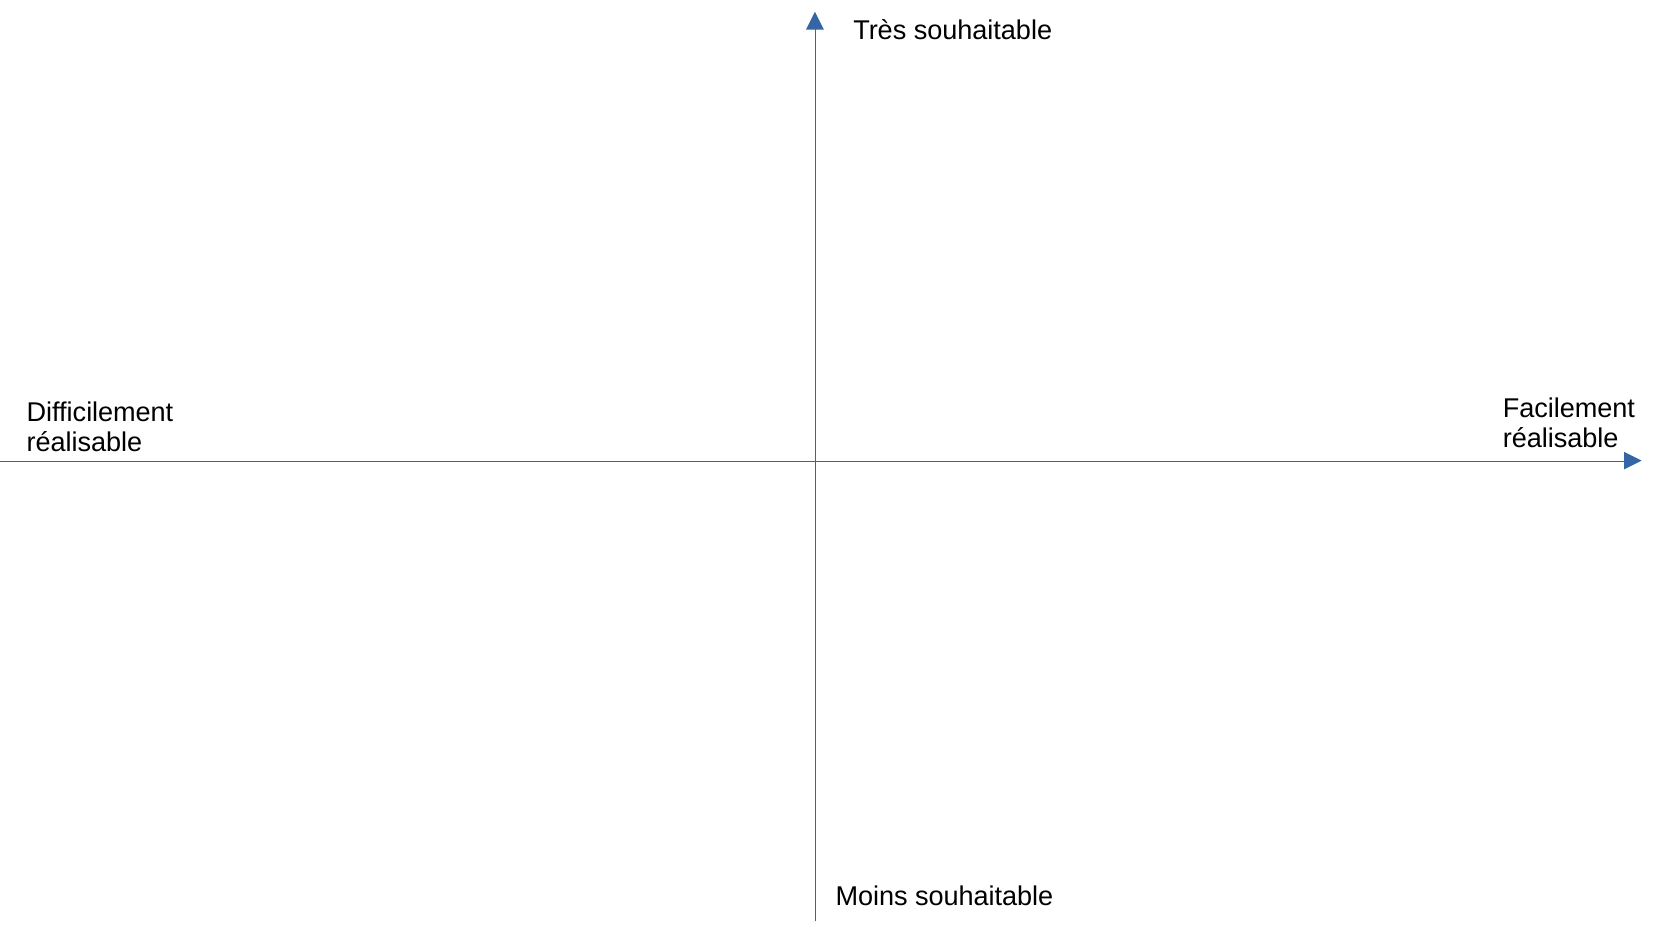

Très souhaitable
Facilement
réalisable
Difficilement
réalisable
Moins souhaitable